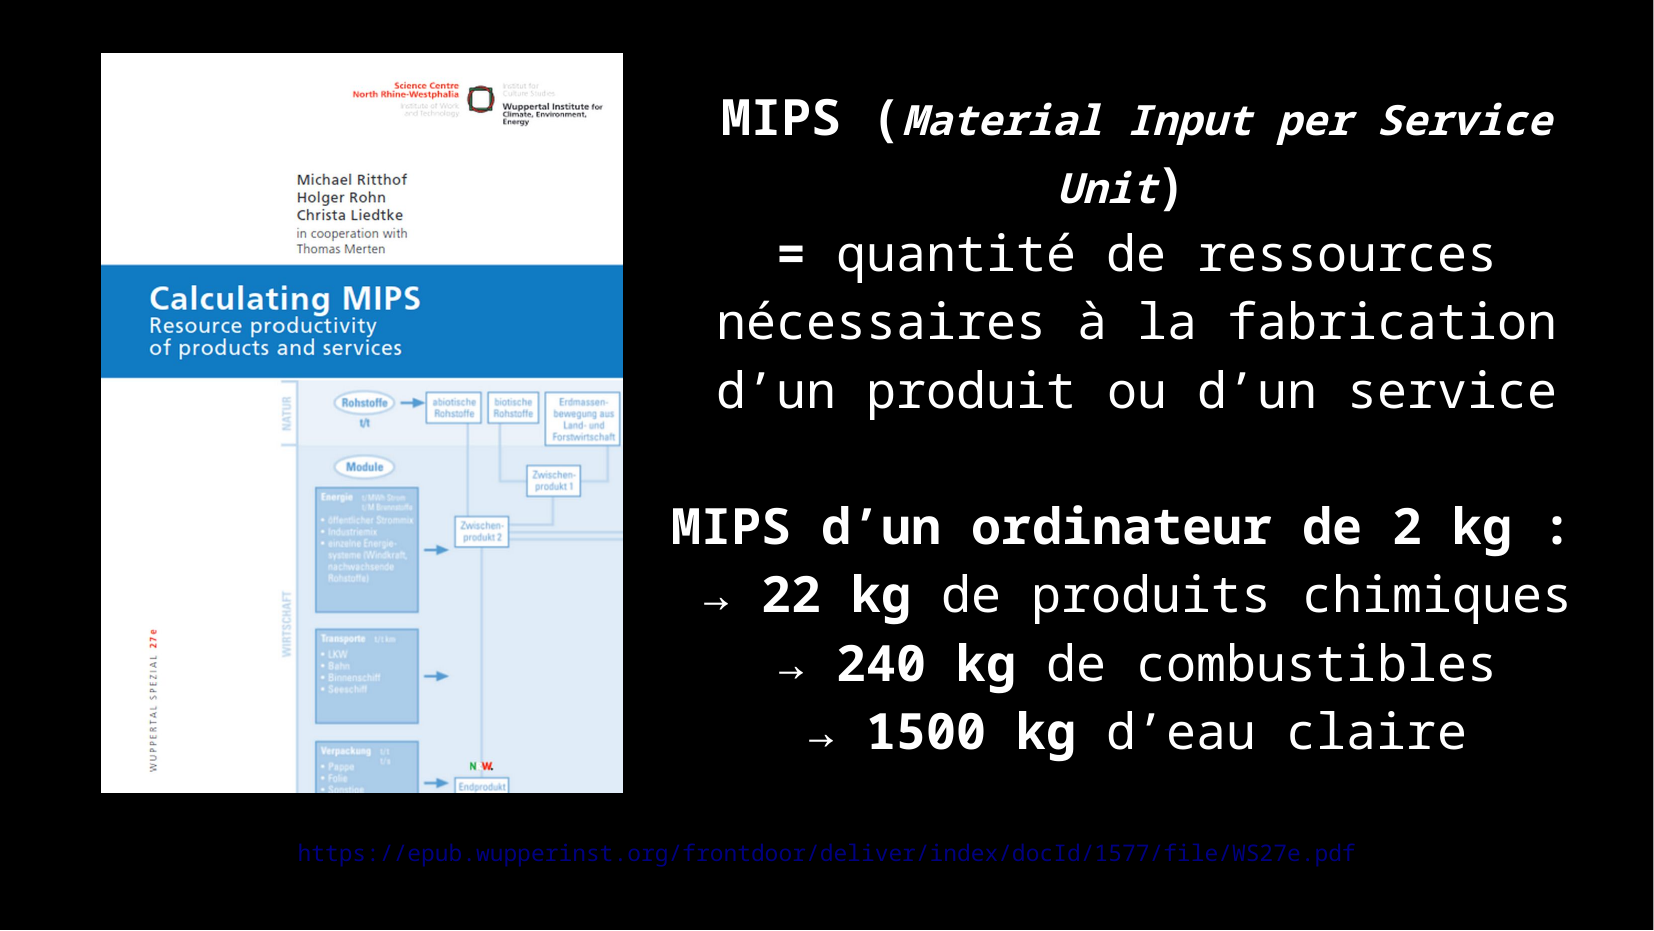

MIPS (Material Input per Service Unit)
= quantité de ressources nécessaires à la fabrication d’un produit ou d’un service
MIPS d’un ordinateur de 2 kg :
→ 22 kg de produits chimiques
→ 240 kg de combustibles
→ 1500 kg d’eau claire
# https://epub.wupperinst.org/frontdoor/deliver/index/docId/1577/file/WS27e.pdf